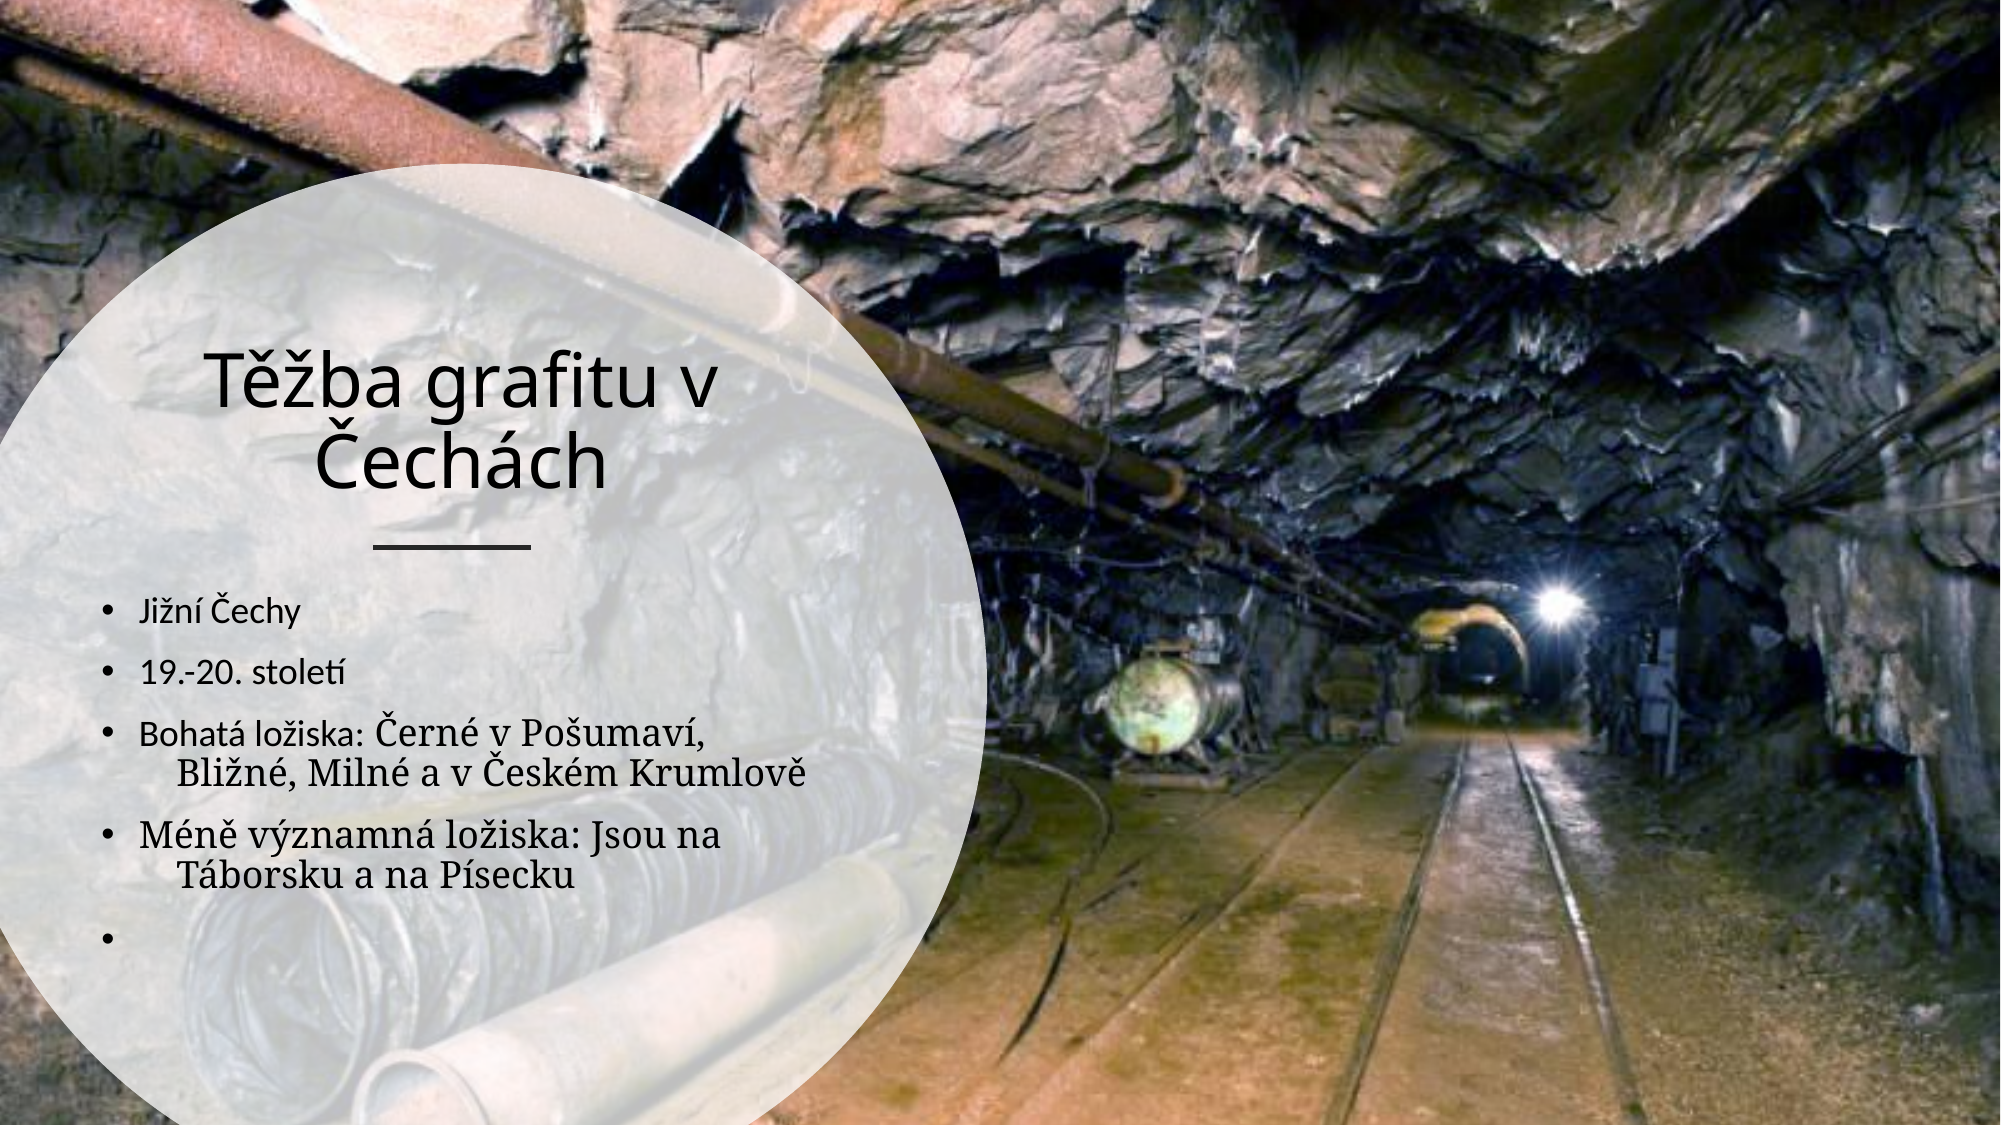

# Těžba grafitu v Čechách
Jižní Čechy
19.-20. století
Bohatá ložiska: Černé v Pošumaví, Bližné, Milné a v Českém Krumlově
Méně významná ložiska: Jsou na Táborsku a na Písecku